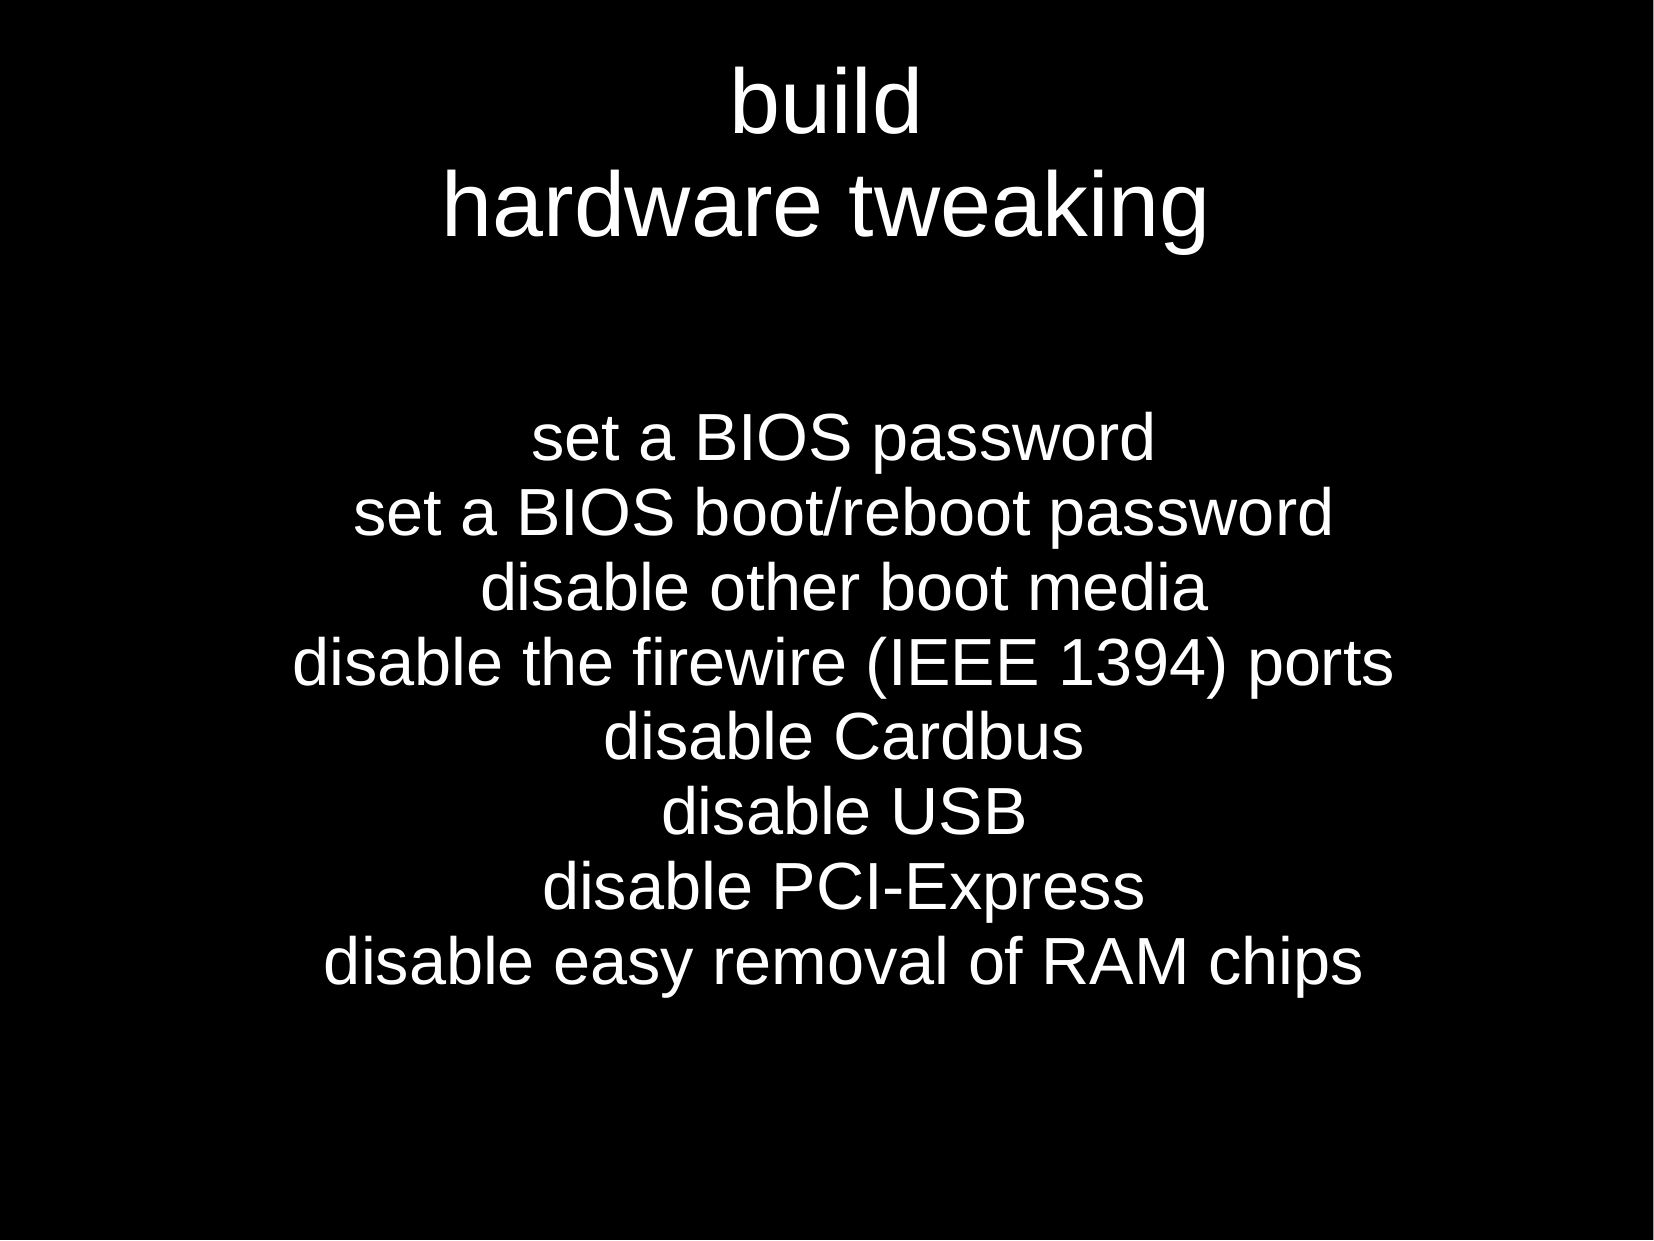

# build hardware tweaking
set a BIOS password
set a BIOS boot/reboot password
disable other boot media
disable the firewire (IEEE 1394) ports
disable Cardbus
disable USB
disable PCI-Express
disable easy removal of RAM chips